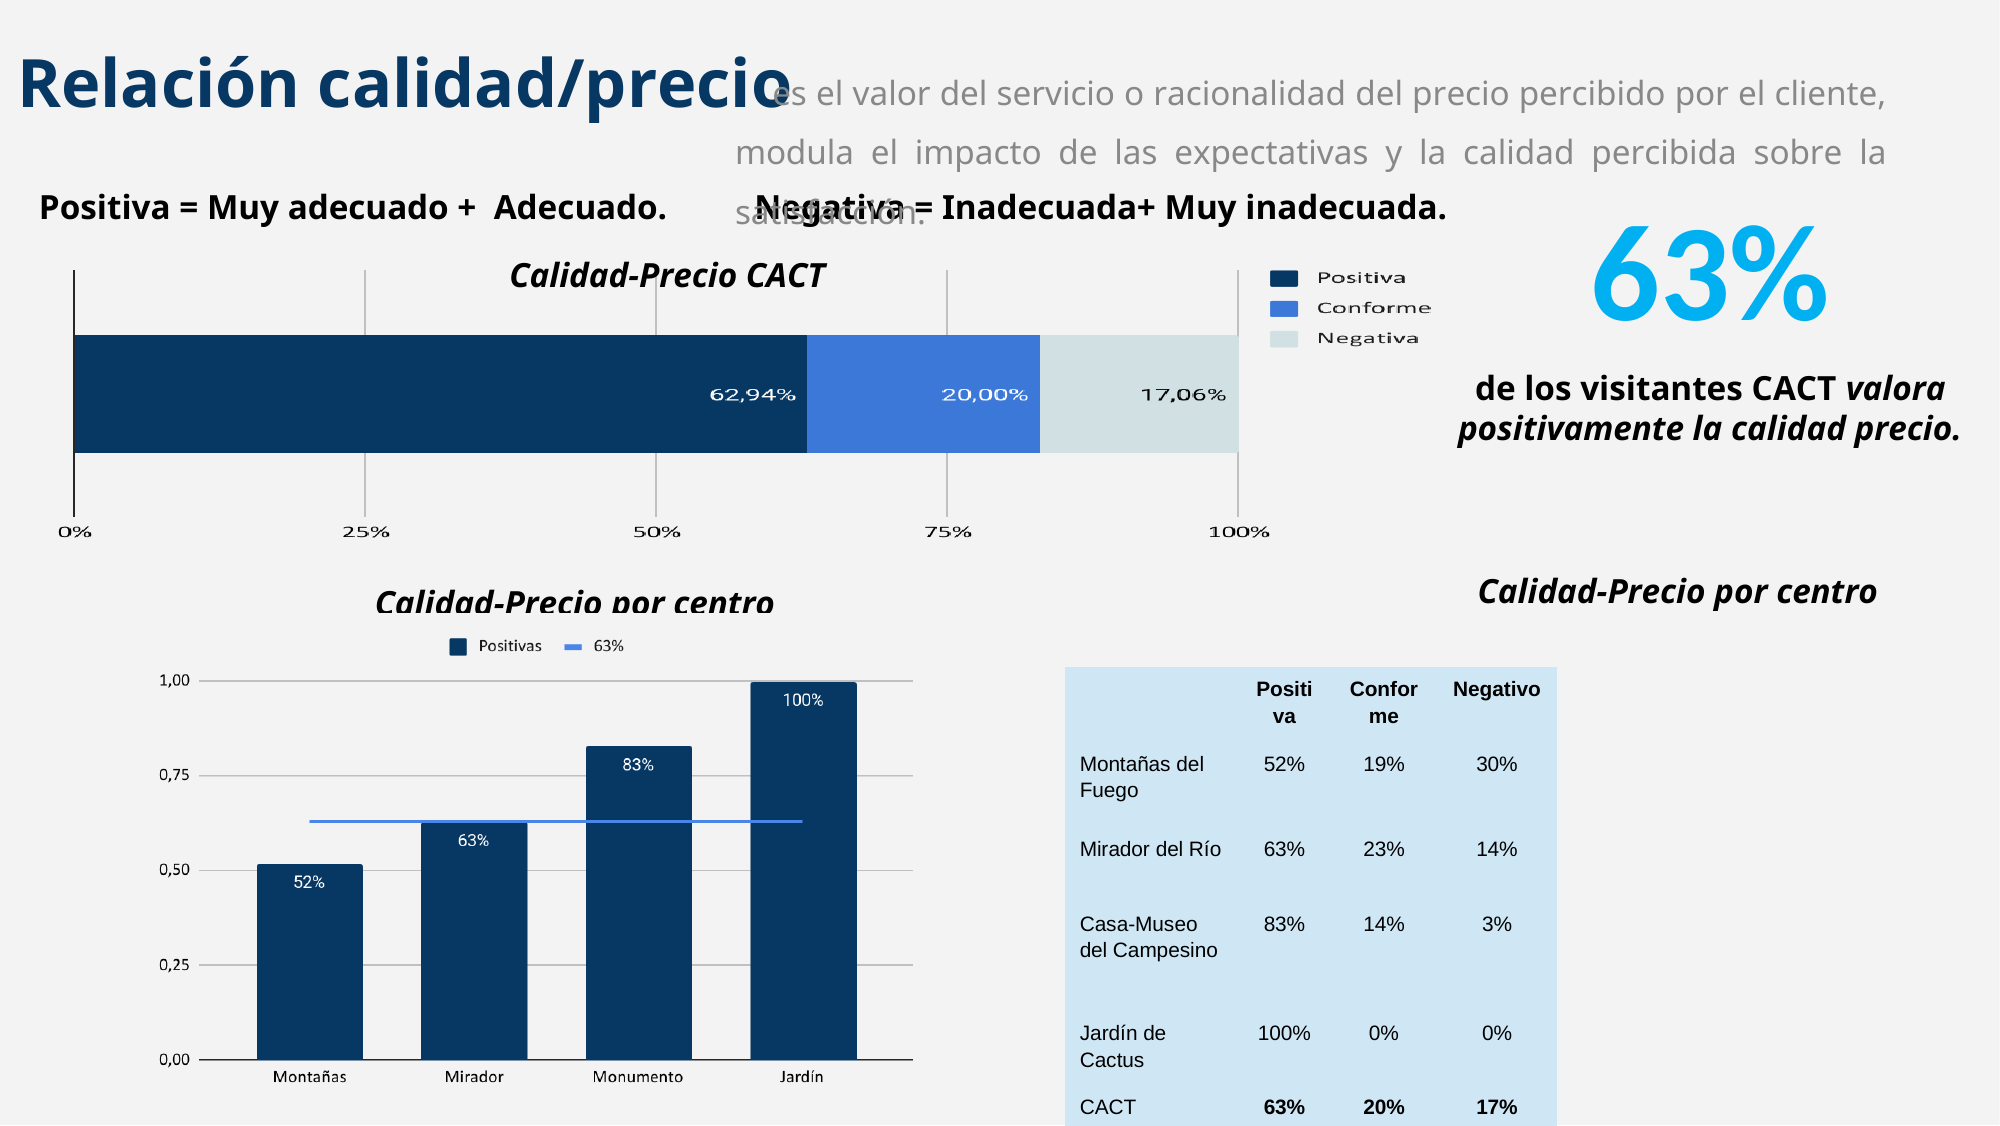

Relación calidad/precio
 es el valor del servicio o racionalidad del precio percibido por el cliente, modula el impacto de las expectativas y la calidad percibida sobre la satisfacción.
Positiva = Muy adecuado + Adecuado. Negativa = Inadecuada+ Muy inadecuada.
63%
de los visitantes CACT valora positivamente la calidad precio.
Calidad-Precio CACT
Calidad-Precio por centro
Calidad-Precio por centro
| | Positiva | Conforme | Negativo |
| --- | --- | --- | --- |
| Montañas del Fuego | 52% | 19% | 30% |
| Mirador del Río | 63% | 23% | 14% |
| Casa-Museo del Campesino | 83% | 14% | 3% |
| Jardín de Cactus | 100% | 0% | 0% |
| CACT | 63% | 20% | 17% |